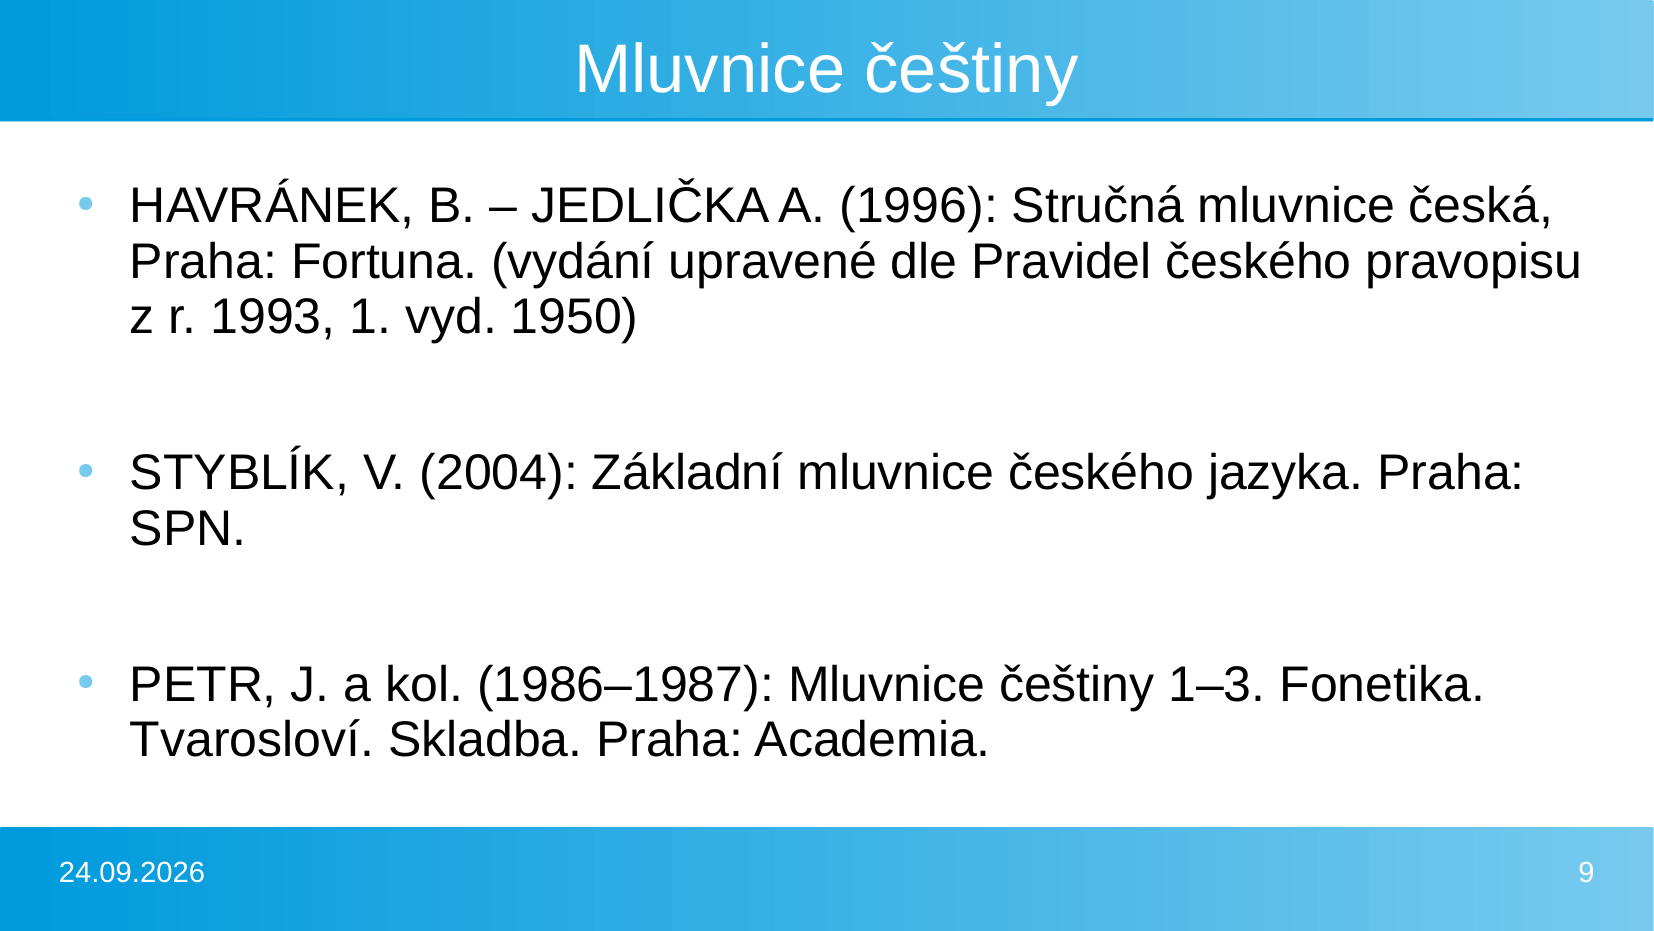

# Mluvnice češtiny
HAVRÁNEK, B. – JEDLIČKA A. (1996): Stručná mluvnice česká, Praha: Fortuna. (vydání upravené dle Pravidel českého pravopisu z r. 1993, 1. vyd. 1950)
STYBLÍK, V. (2004): Základní mluvnice českého jazyka. Praha: SPN.
PETR, J. a kol. (1986–1987): Mluvnice češtiny 1–3. Fonetika. Tvarosloví. Skladba. Praha: Academia.
9